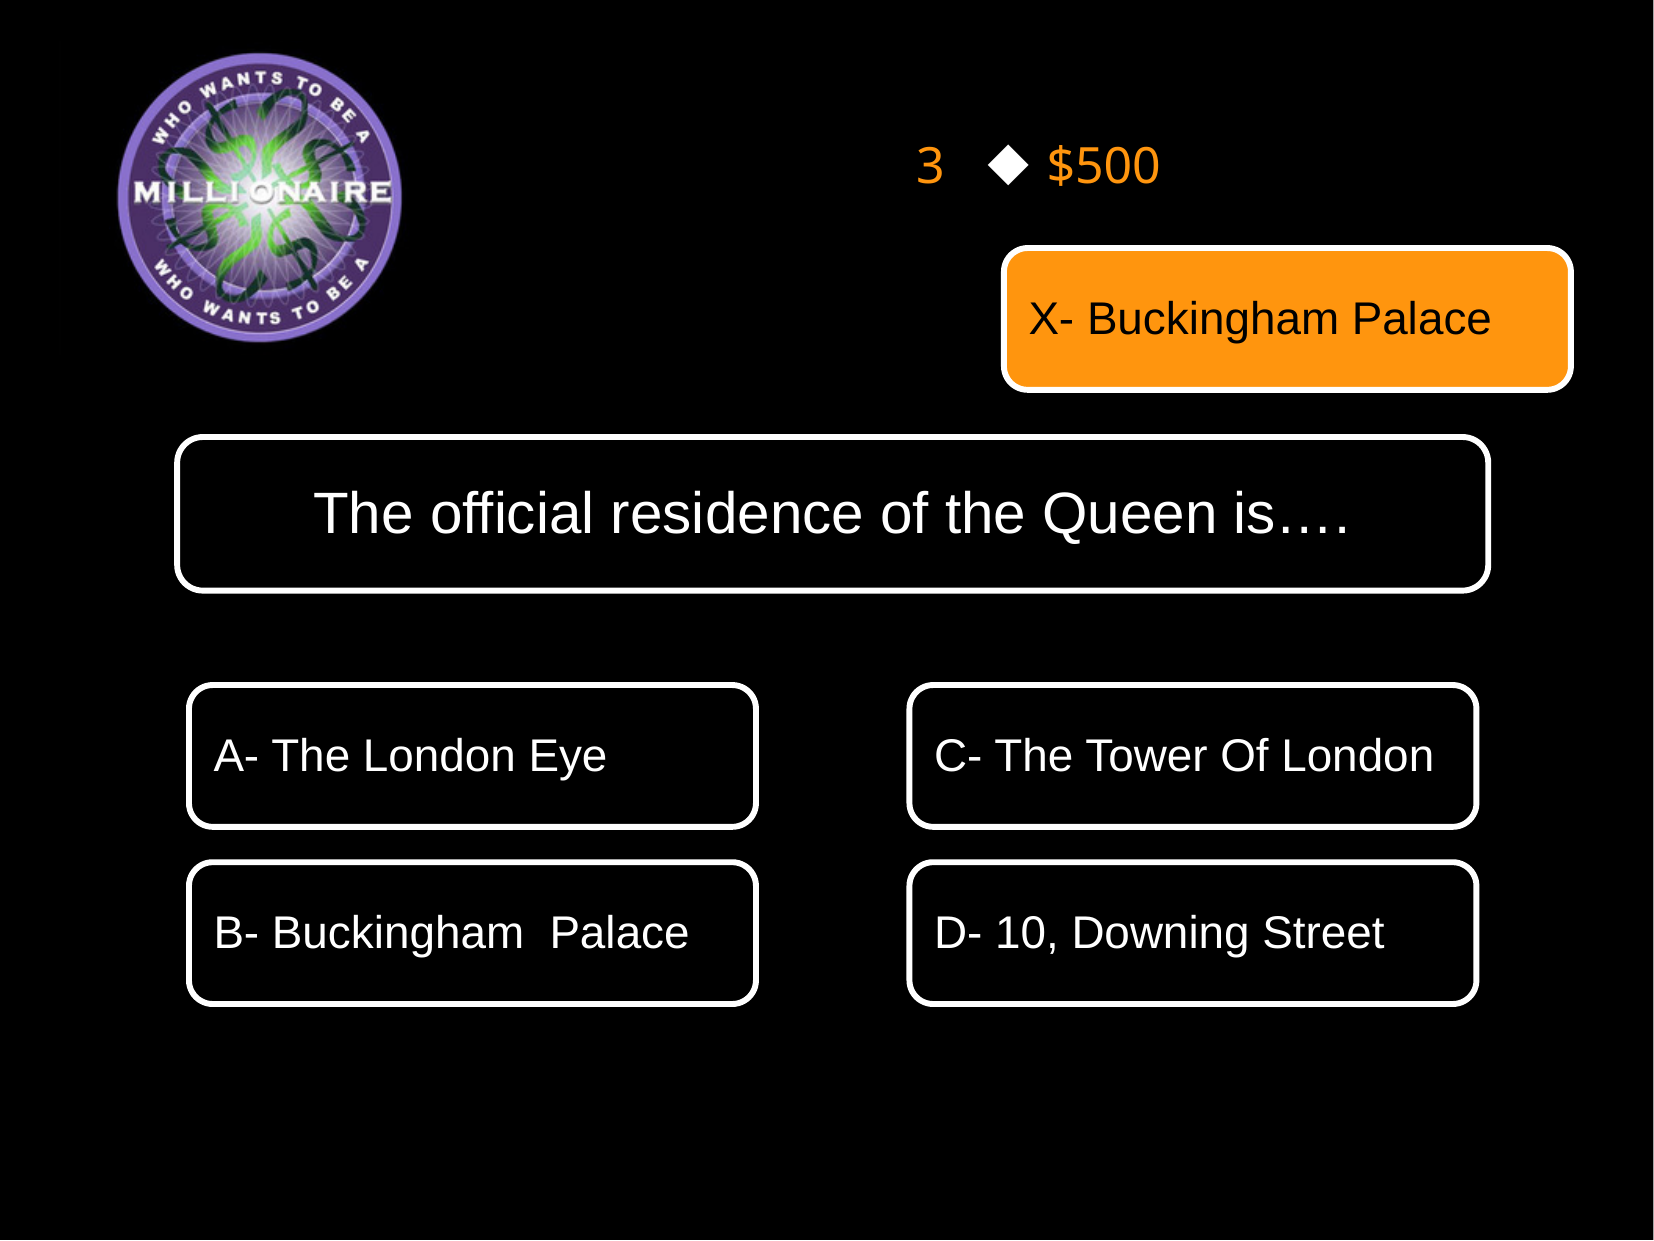

3  $500
X- Buckingham Palace
The official residence of the Queen is….
A- The London Eye
C- The Tower Of London
B- Buckingham Palace
D- 10, Downing Street